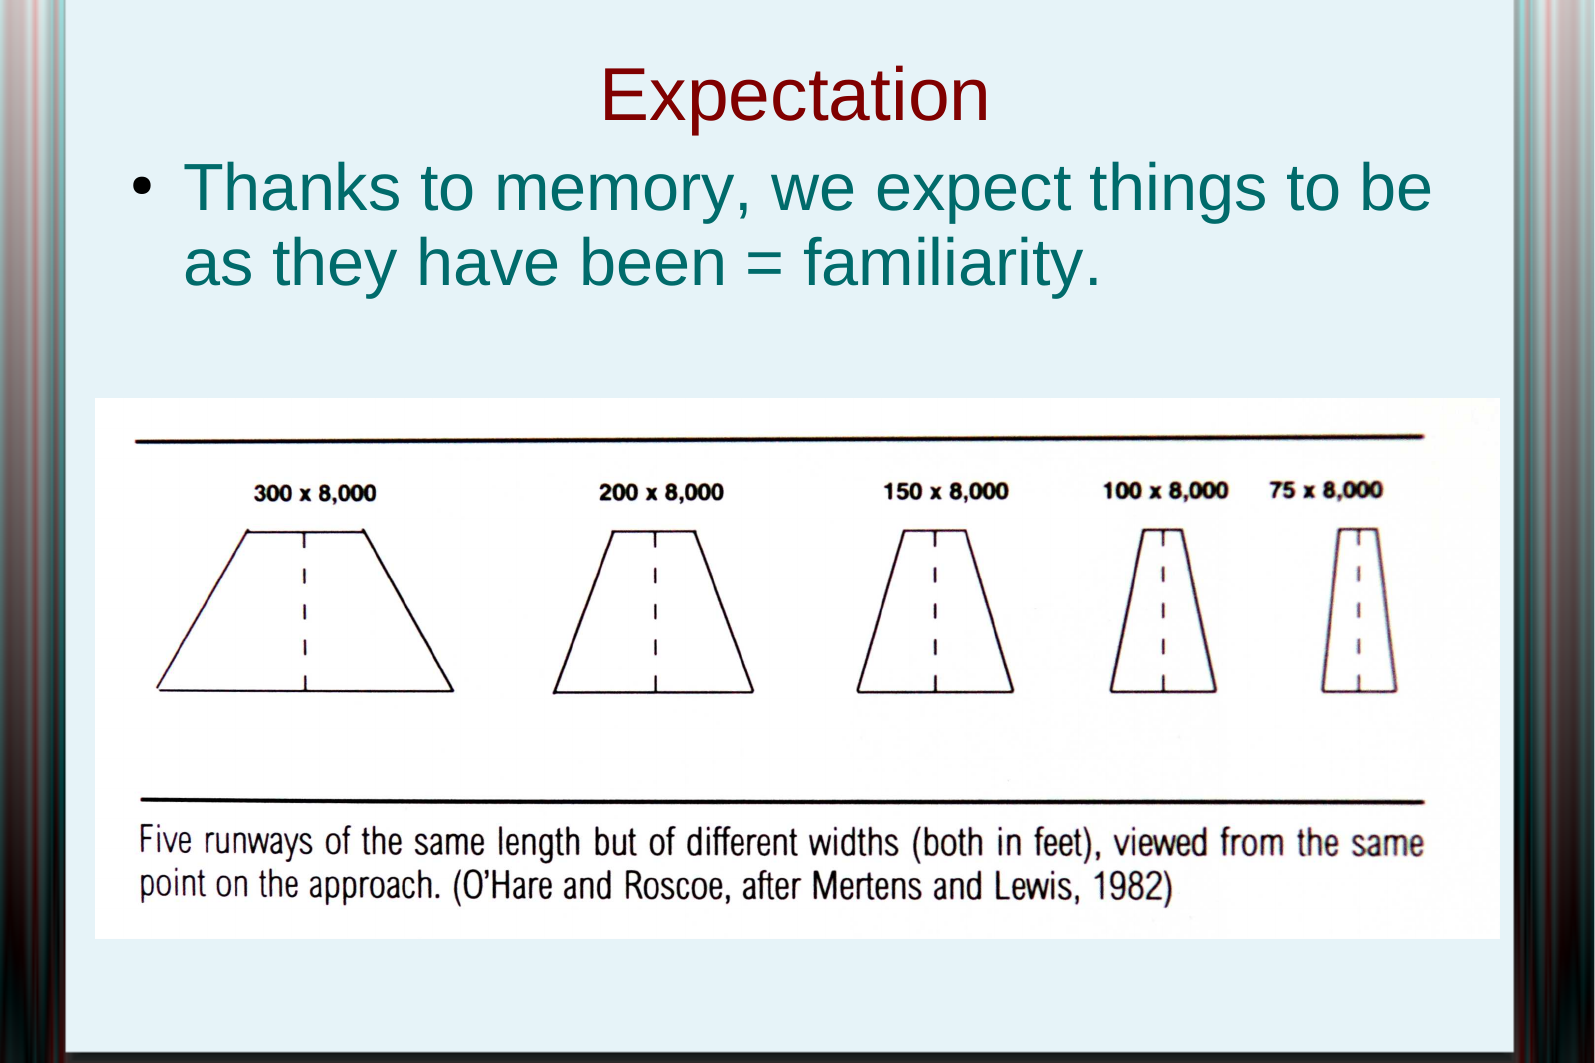

# Expectation
Thanks to memory, we expect things to be as they have been = familiarity.